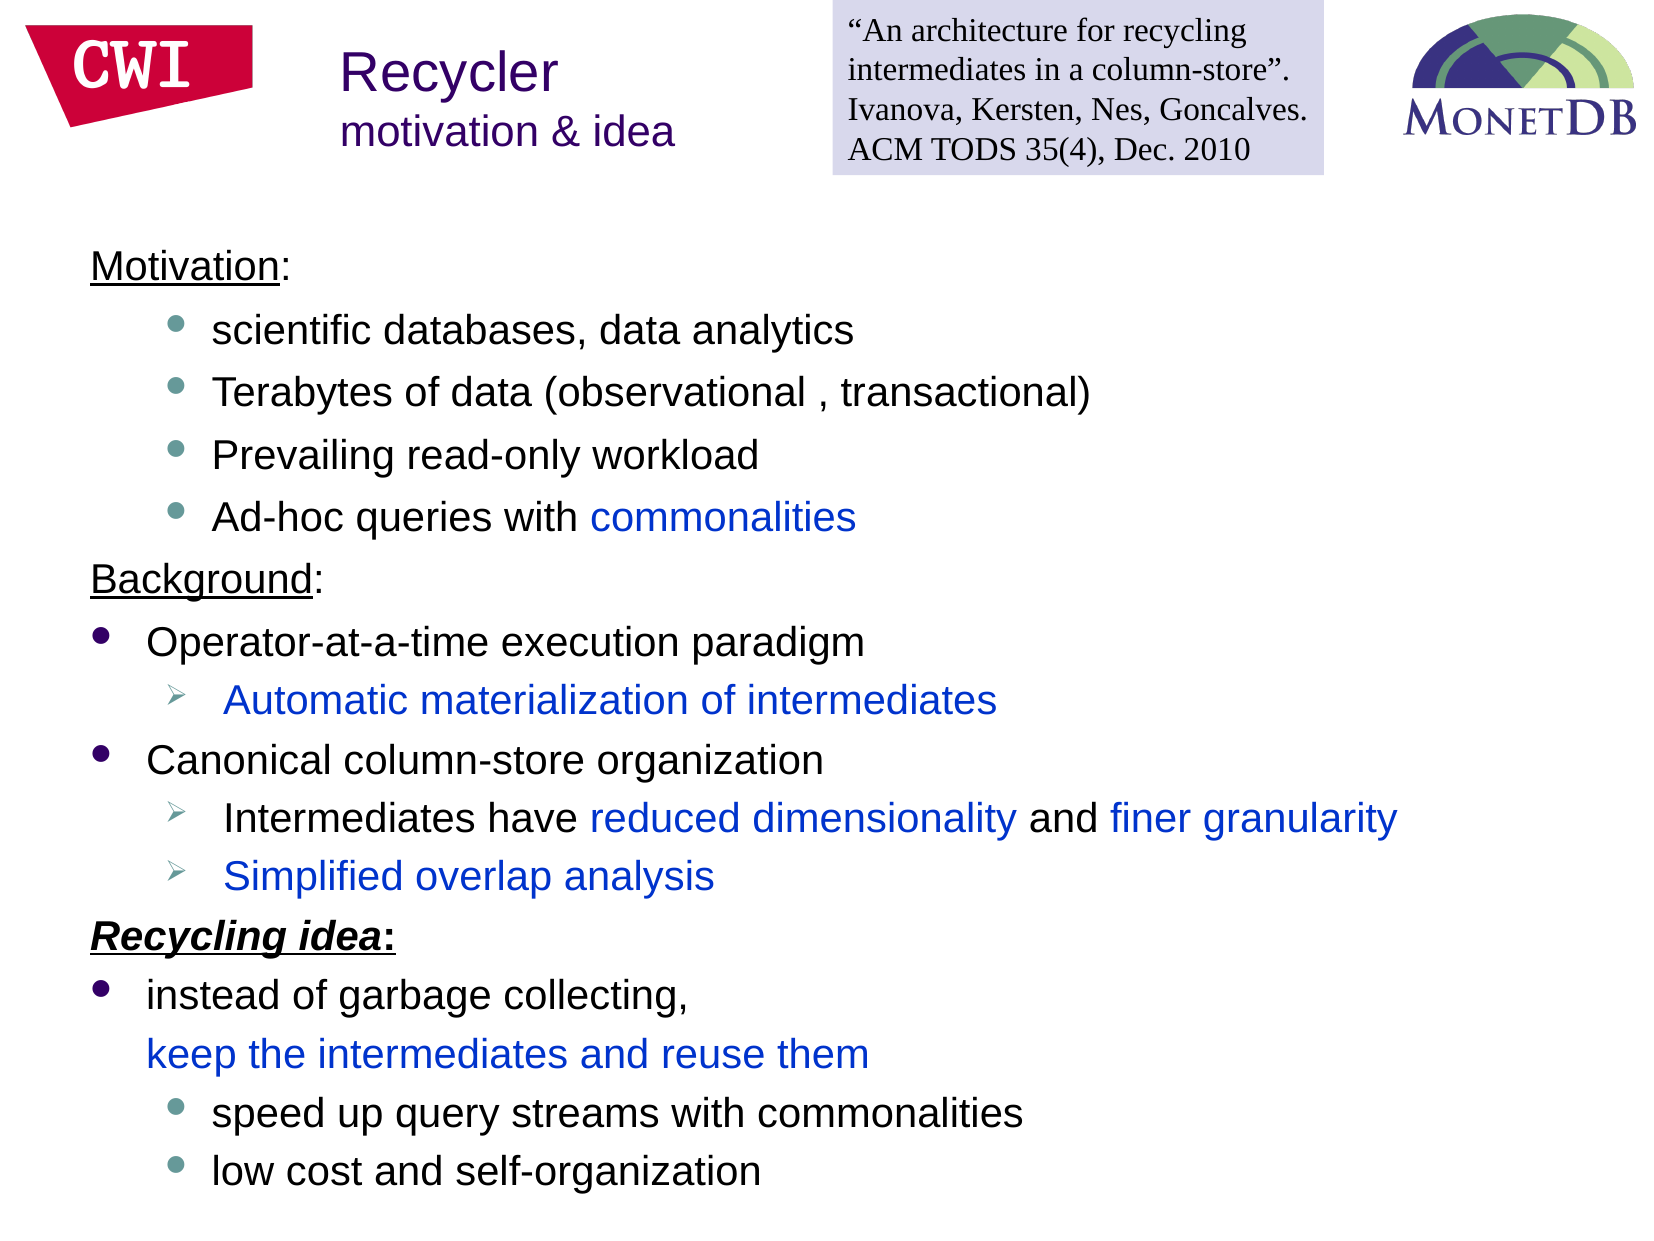

Recycler
motivation & idea
“An architecture for recycling intermediates in a column-store”.
Ivanova, Kersten, Nes, Goncalves.
ACM TODS 35(4), Dec. 2010
Motivation:
scientific databases, data analytics
Terabytes of data (observational , transactional)
Prevailing read-only workload
Ad-hoc queries with commonalities
Background:
Operator-at-a-time execution paradigm
 Automatic materialization of intermediates
Canonical column-store organization
 Intermediates have reduced dimensionality and finer granularity
 Simplified overlap analysis
Recycling idea:
instead of garbage collecting,
keep the intermediates and reuse them
speed up query streams with commonalities
low cost and self-organization